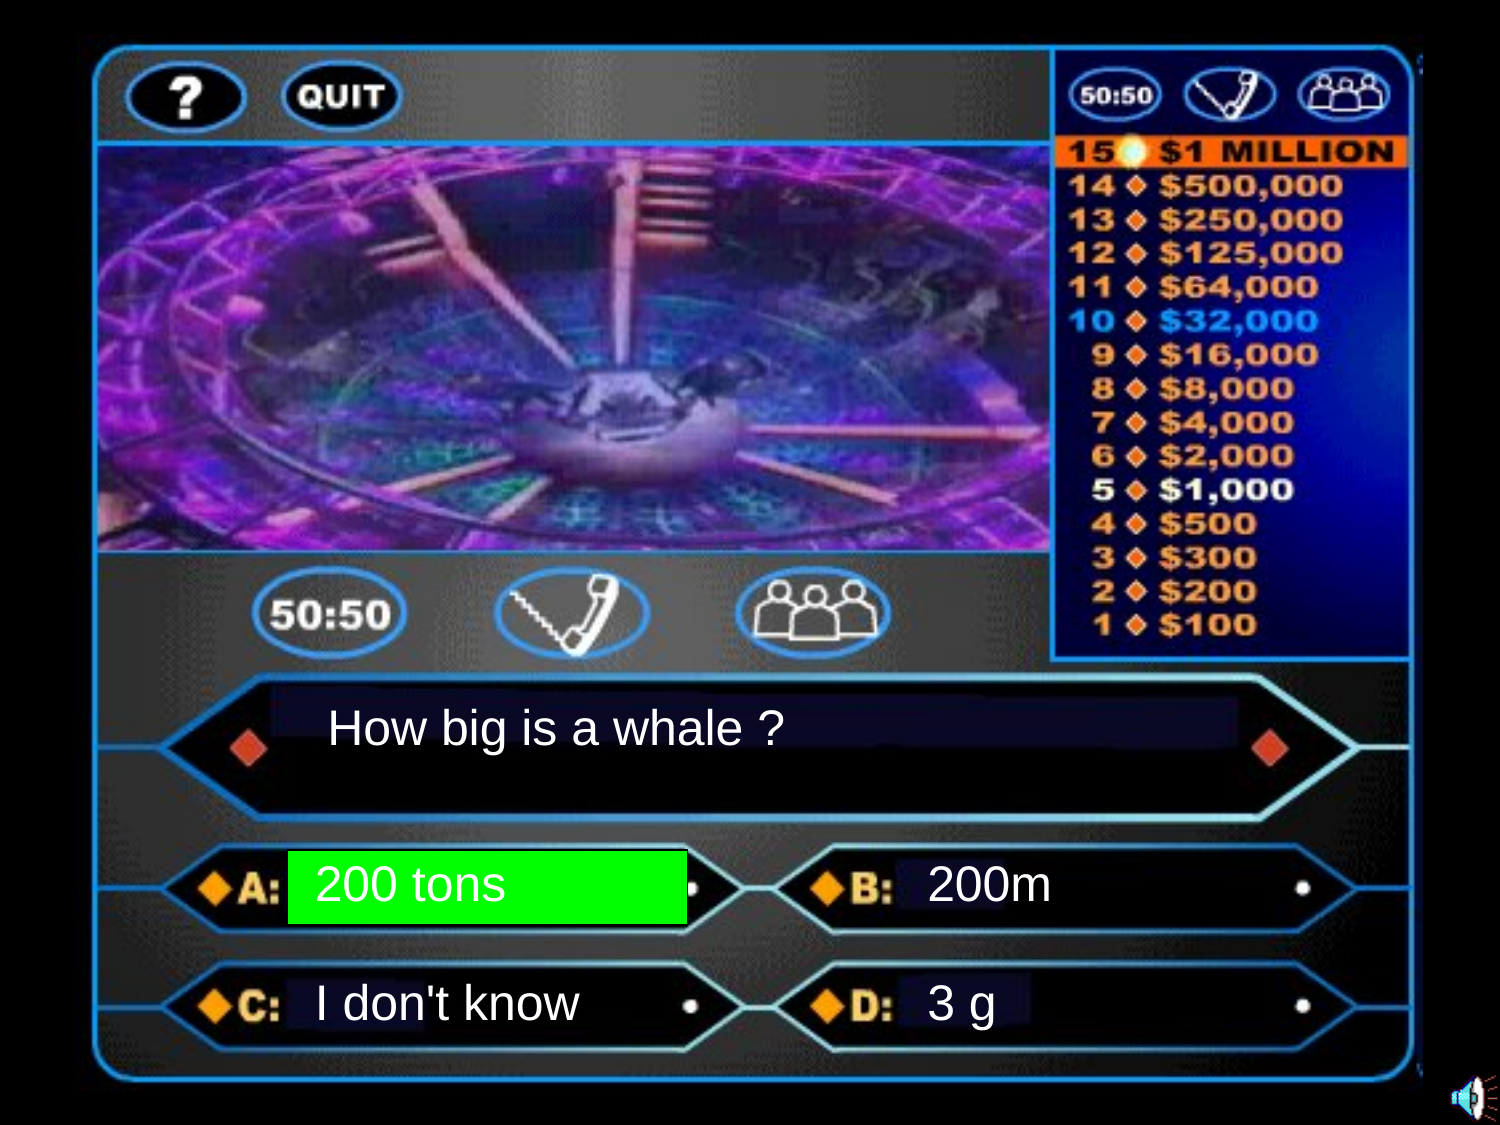

How big is a whale ?
200 tons
200m
I don't know
3 g